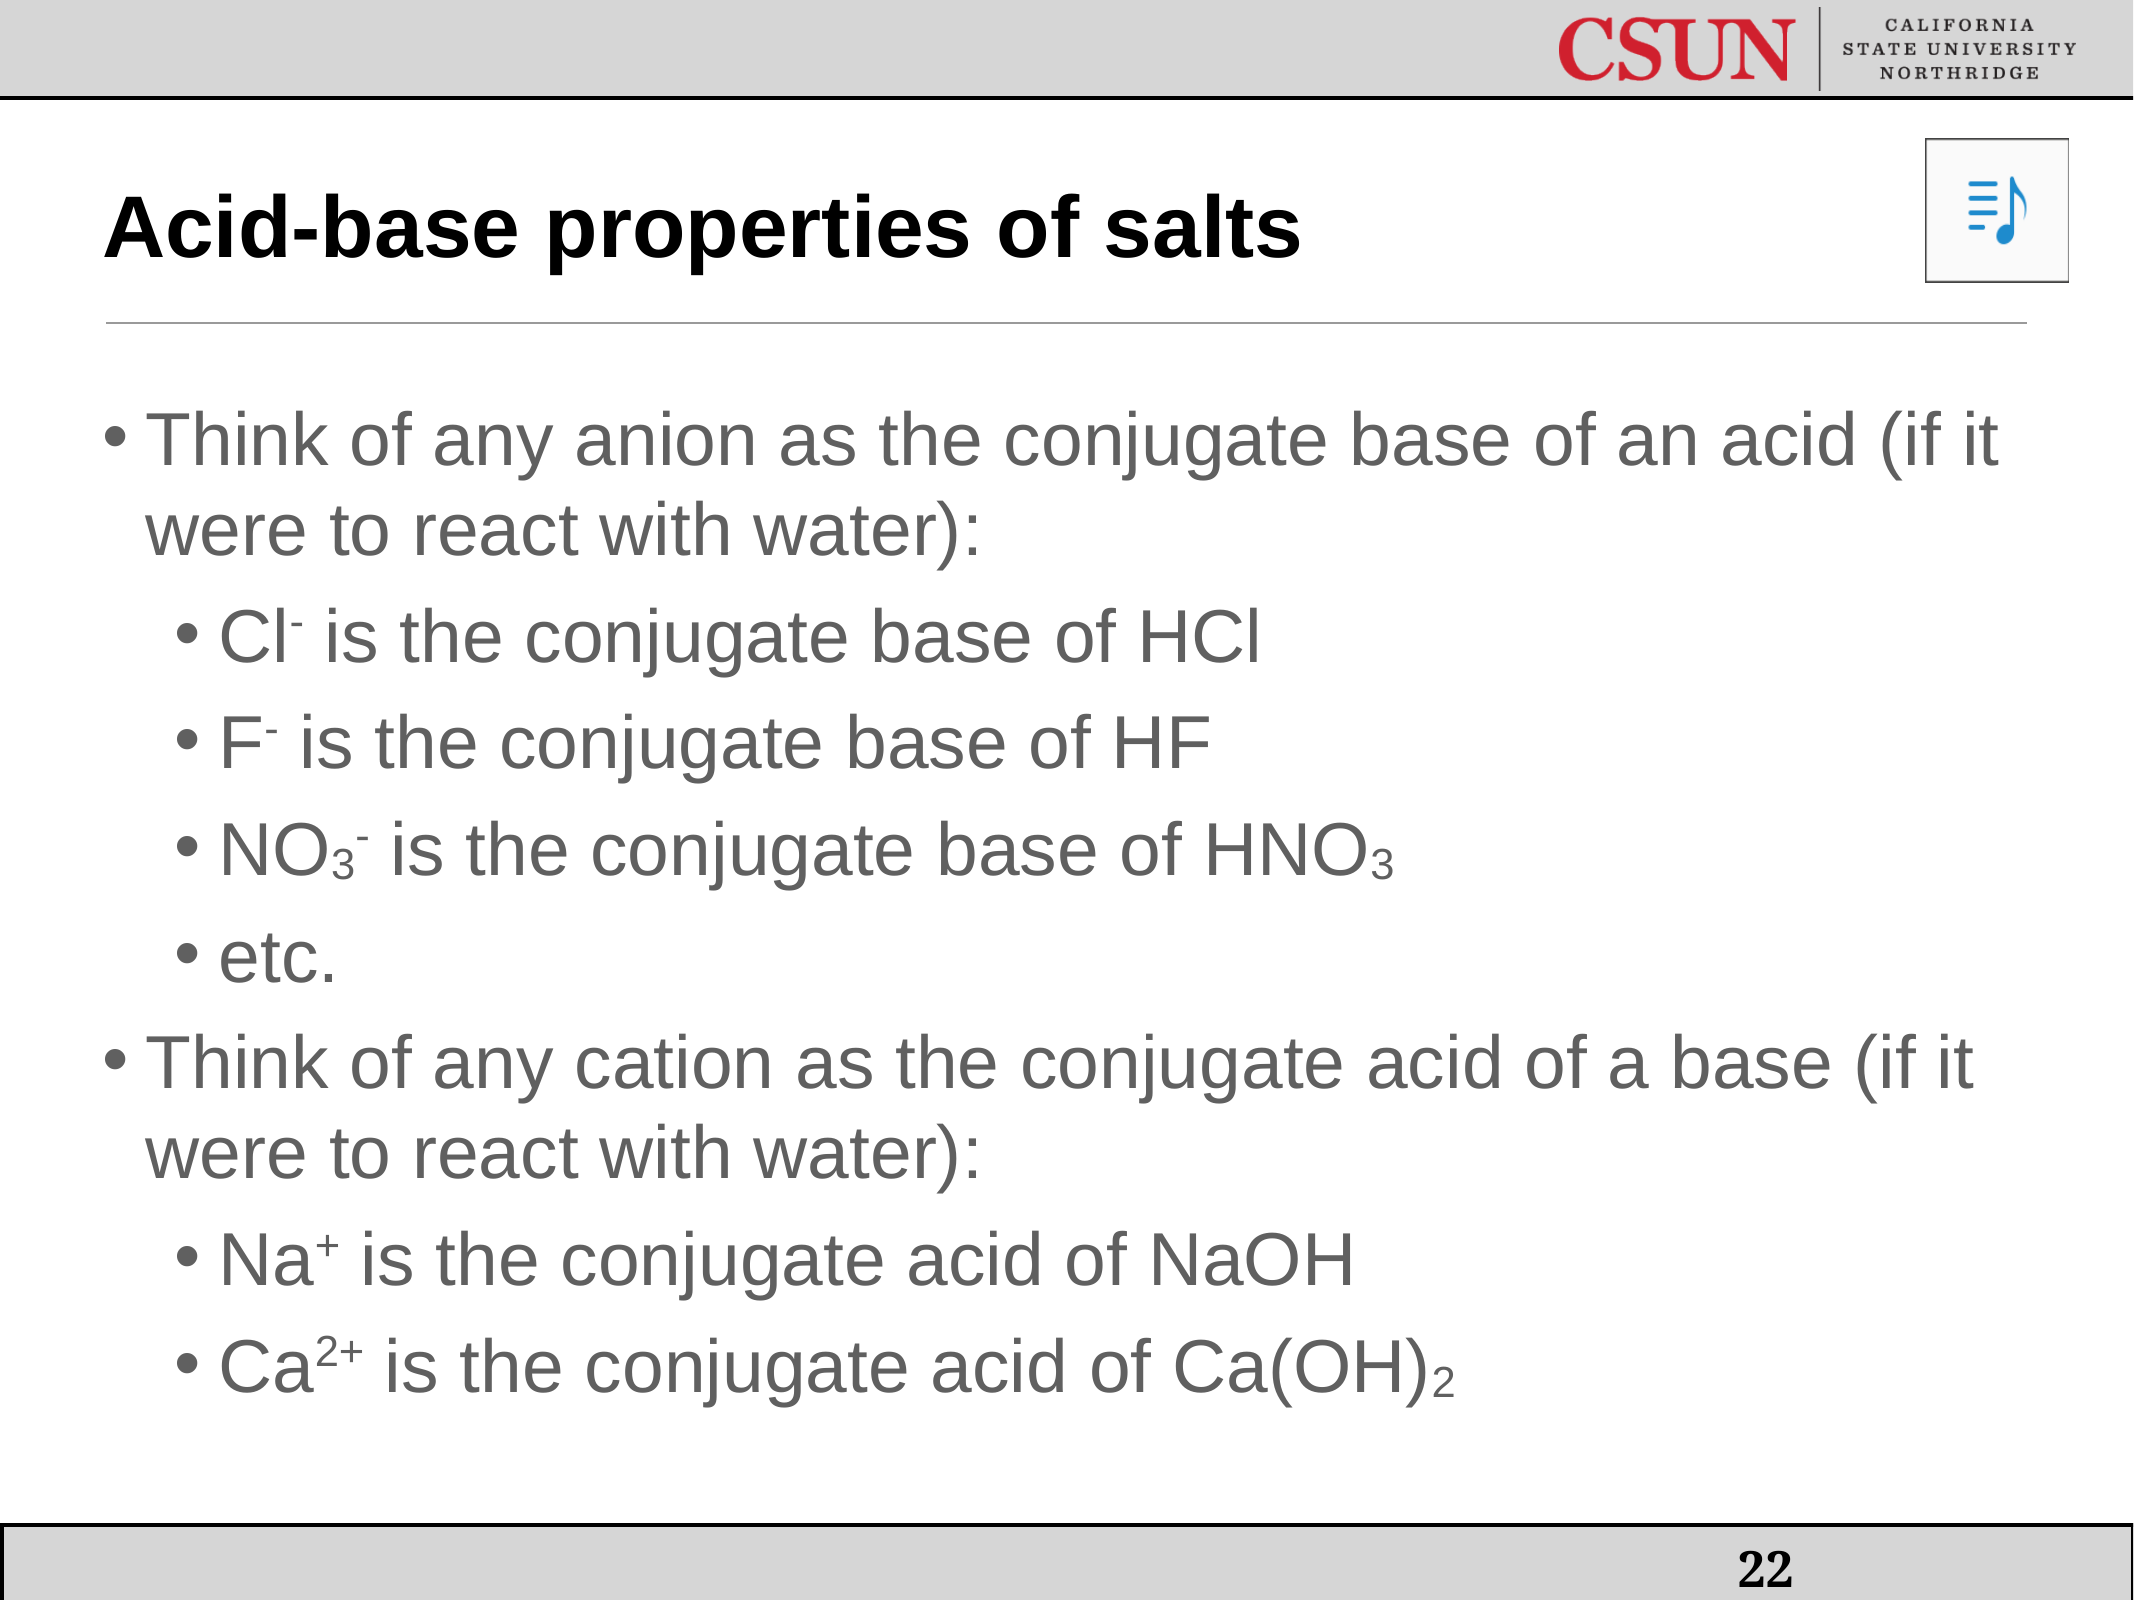

# Acid-base properties of salts
Think of any anion as the conjugate base of an acid (if it were to react with water):
Cl- is the conjugate base of HCl
F- is the conjugate base of HF
NO3- is the conjugate base of HNO3
etc.
Think of any cation as the conjugate acid of a base (if it were to react with water):
Na+ is the conjugate acid of NaOH
Ca2+ is the conjugate acid of Ca(OH)2
22